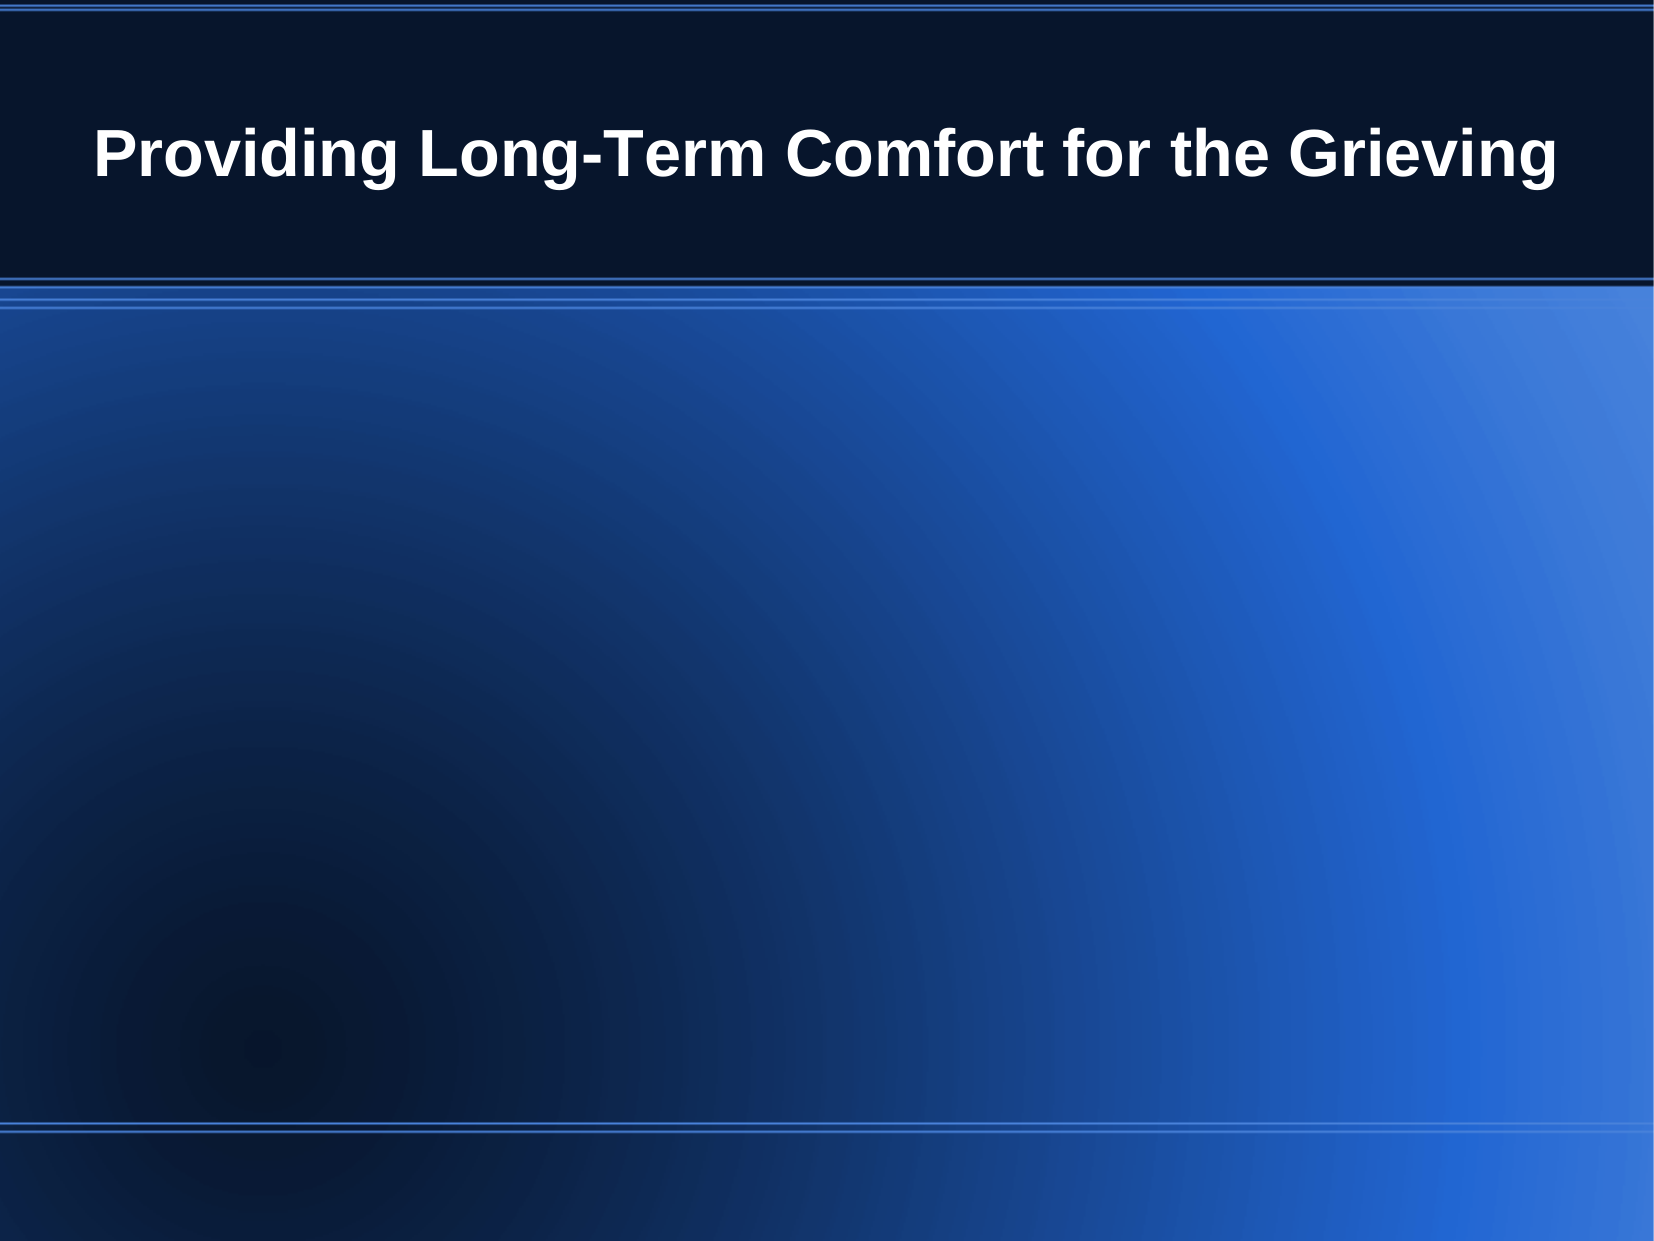

# Providing Long-Term Comfort for the Grieving